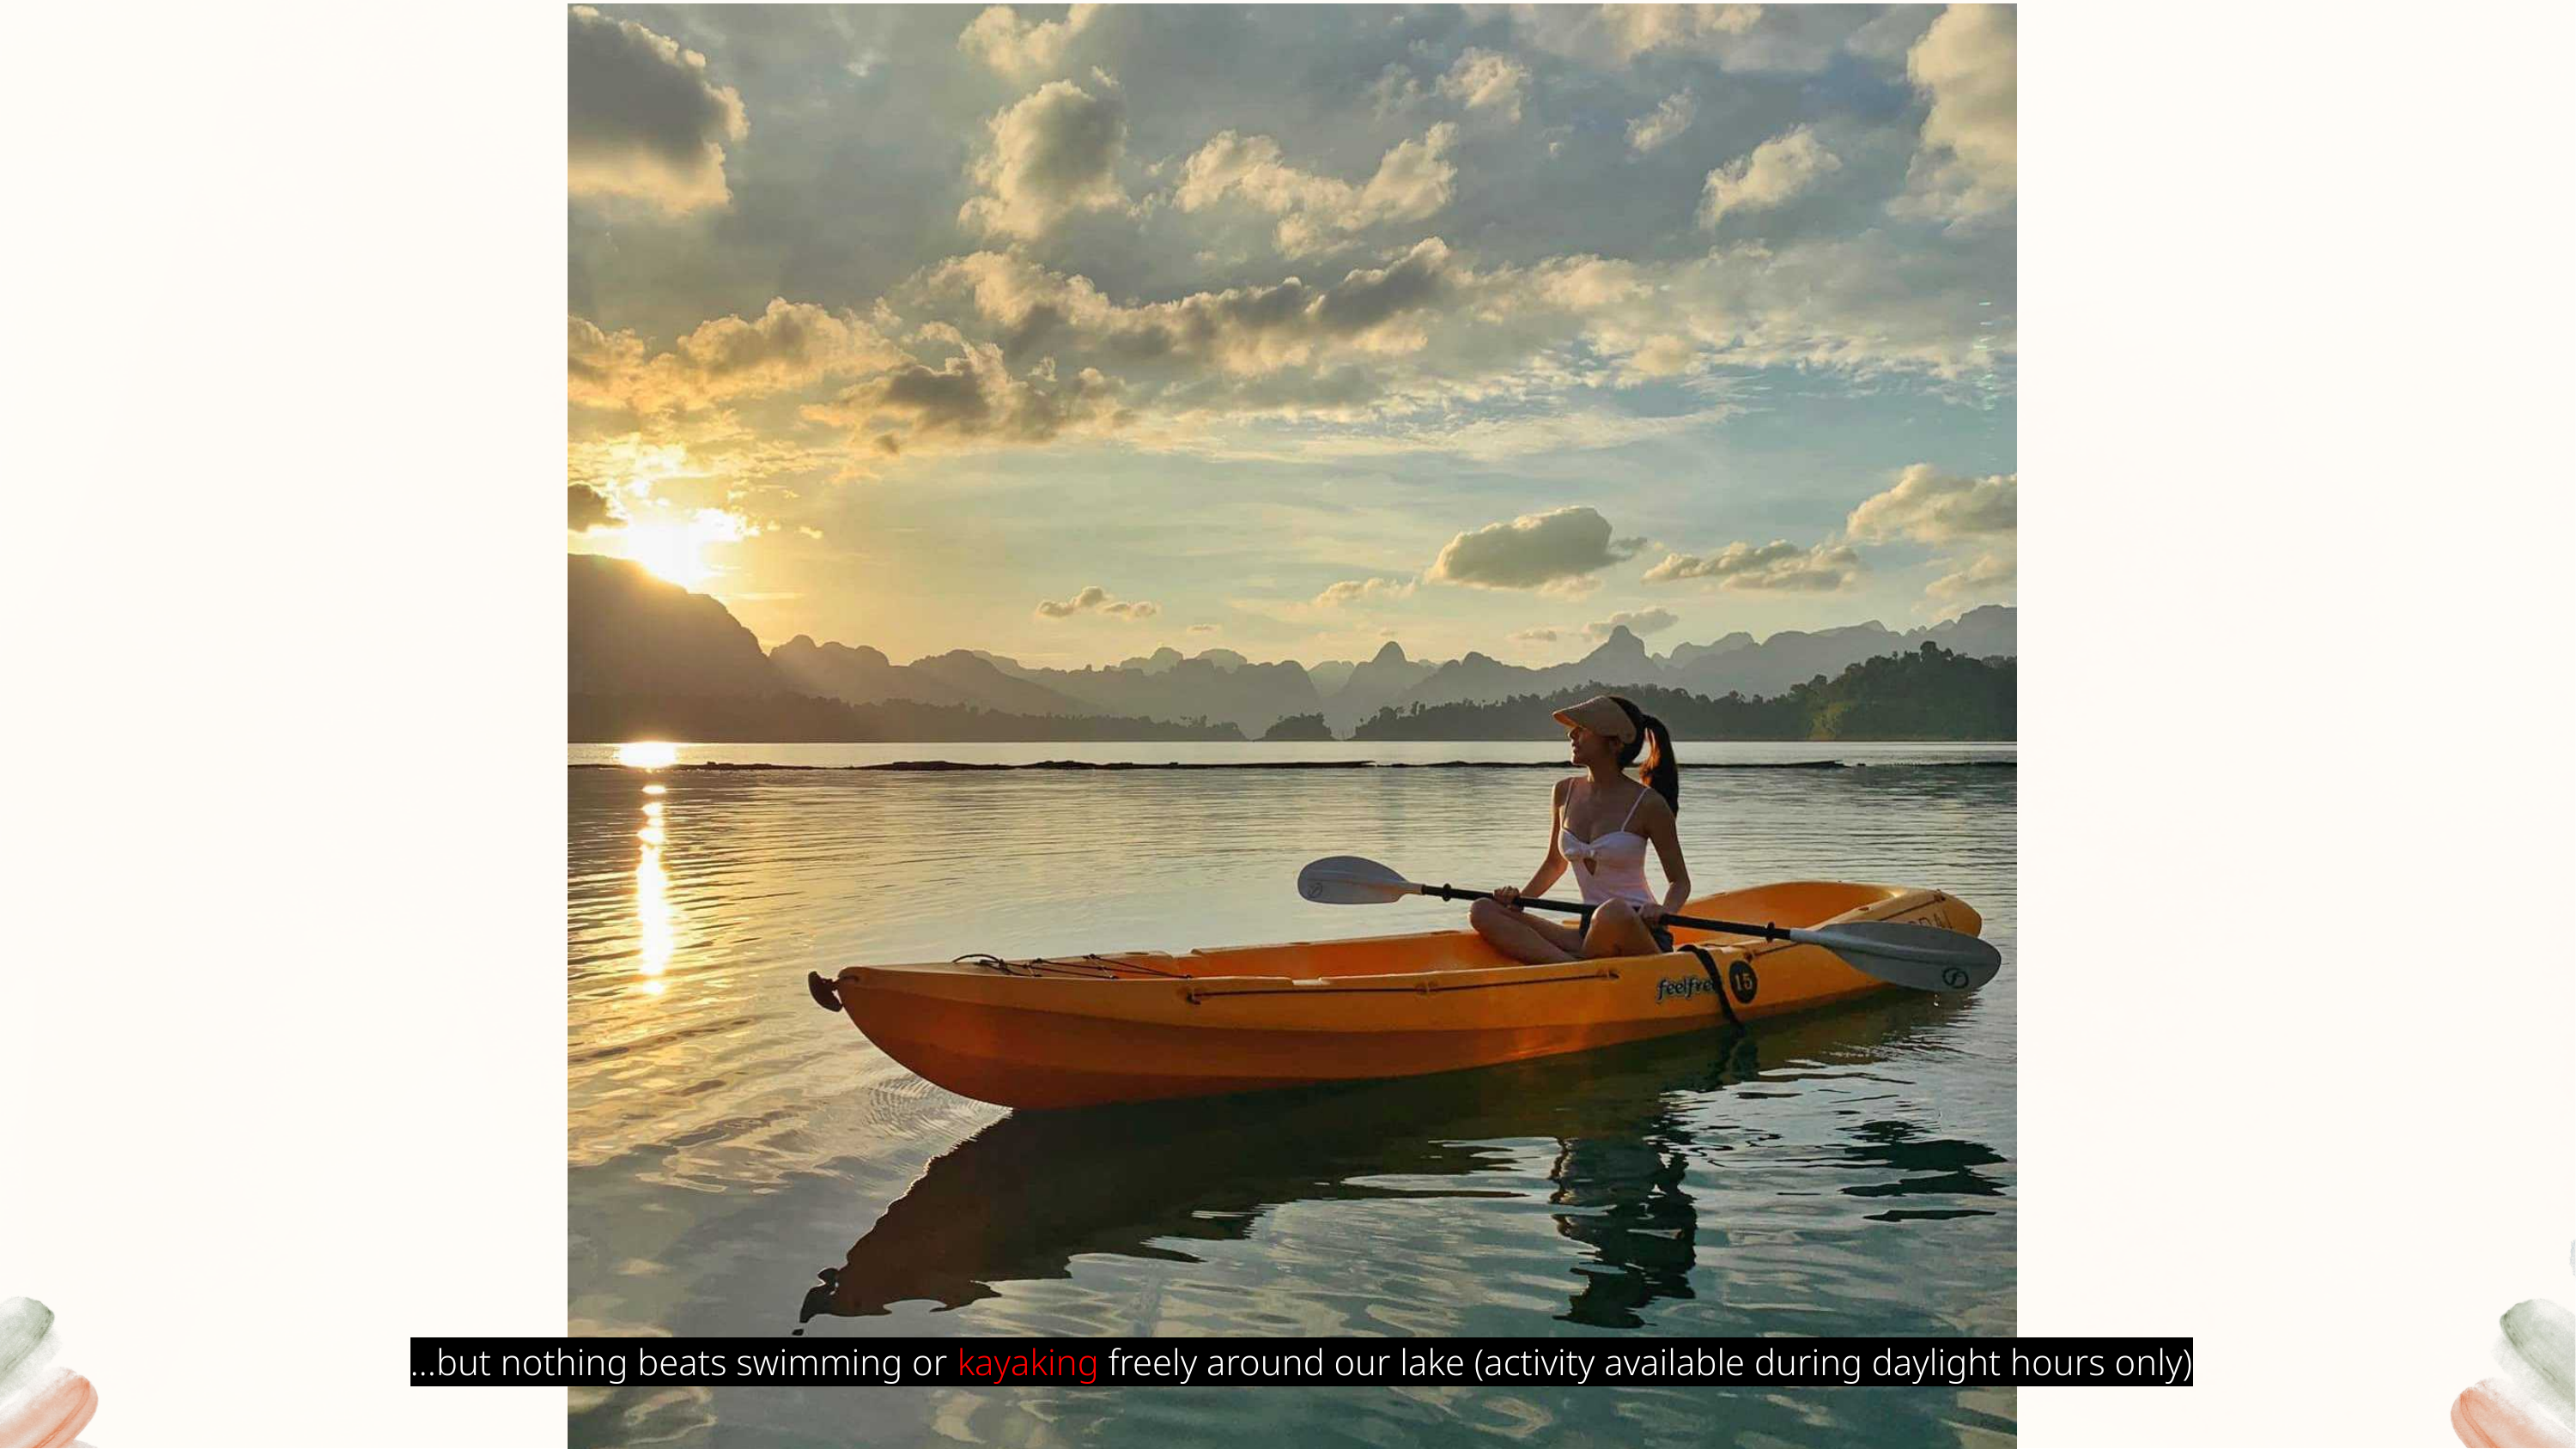

...but nothing beats swimming or kayaking freely around our lake (activity available during daylight hours only)